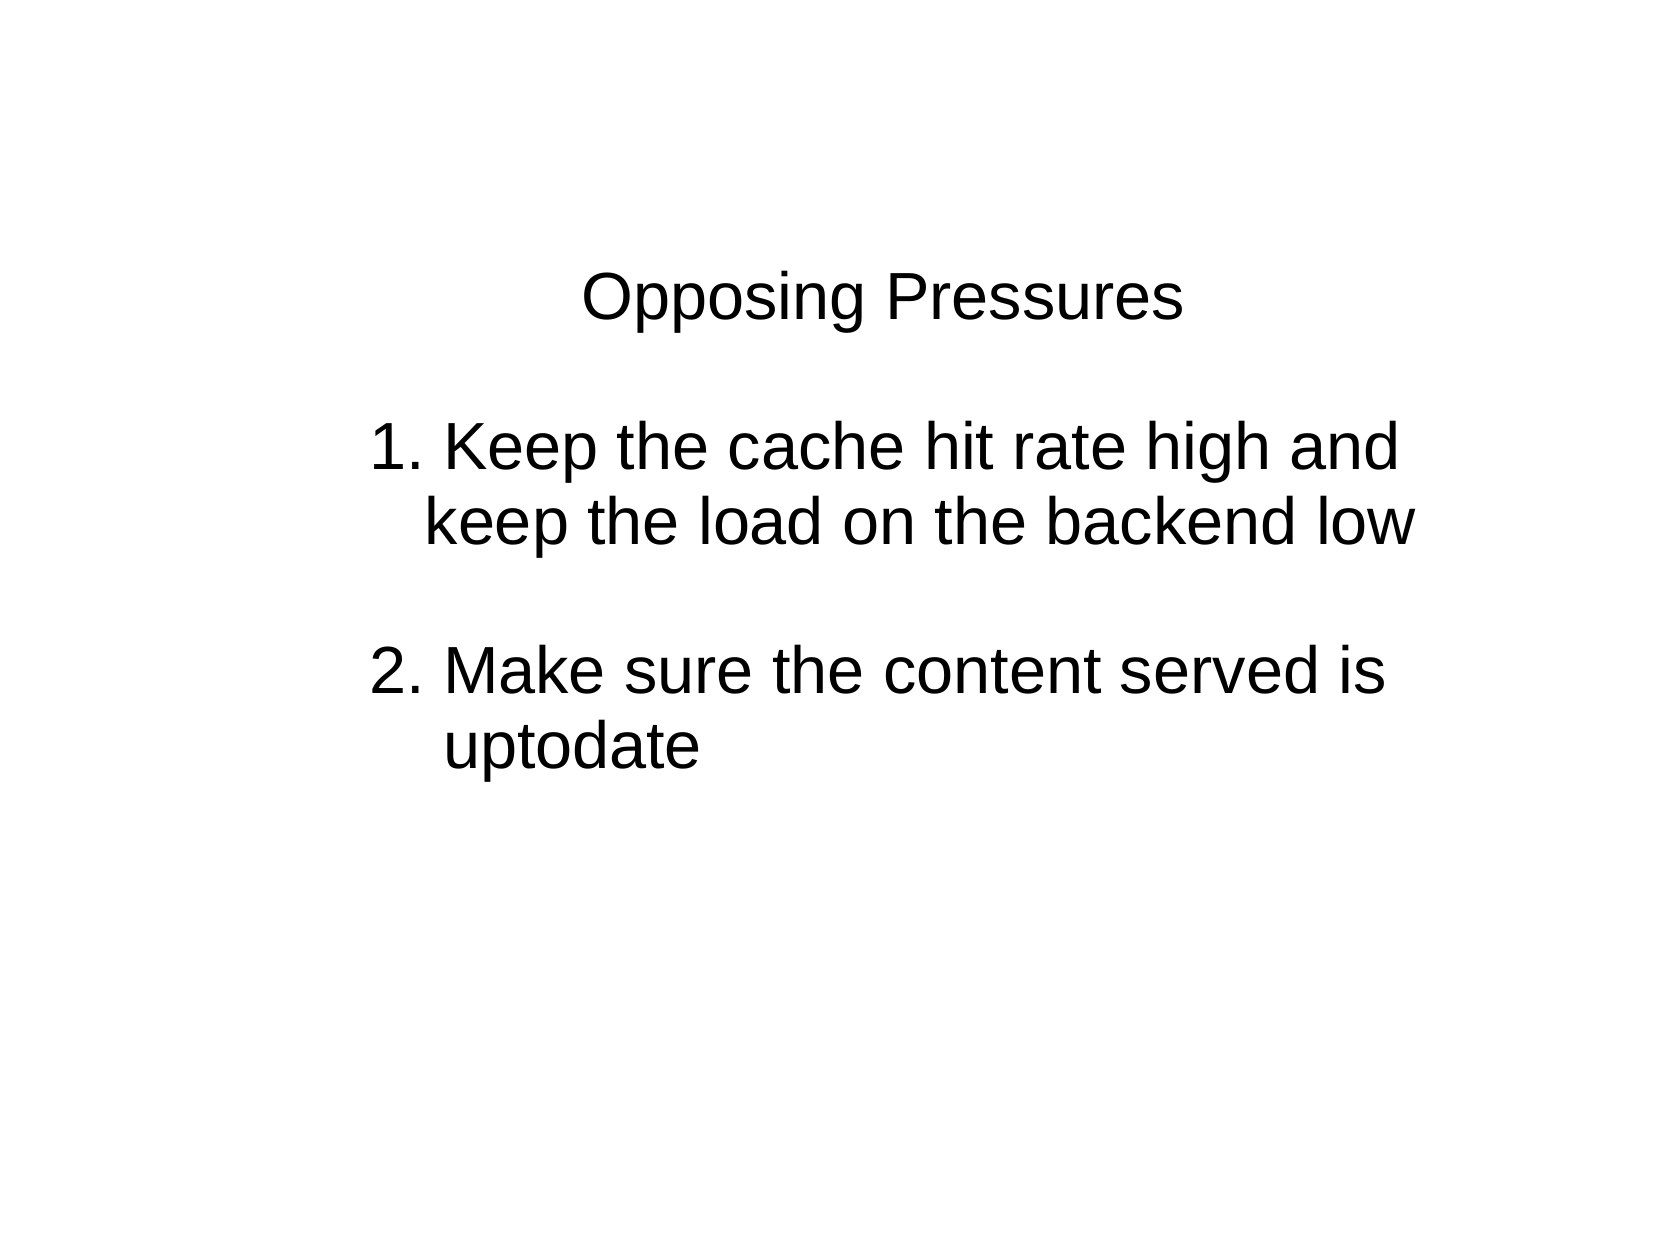

Opposing Pressures
1. Keep the cache hit rate high and
 keep the load on the backend low
2. Make sure the content served is
 uptodate